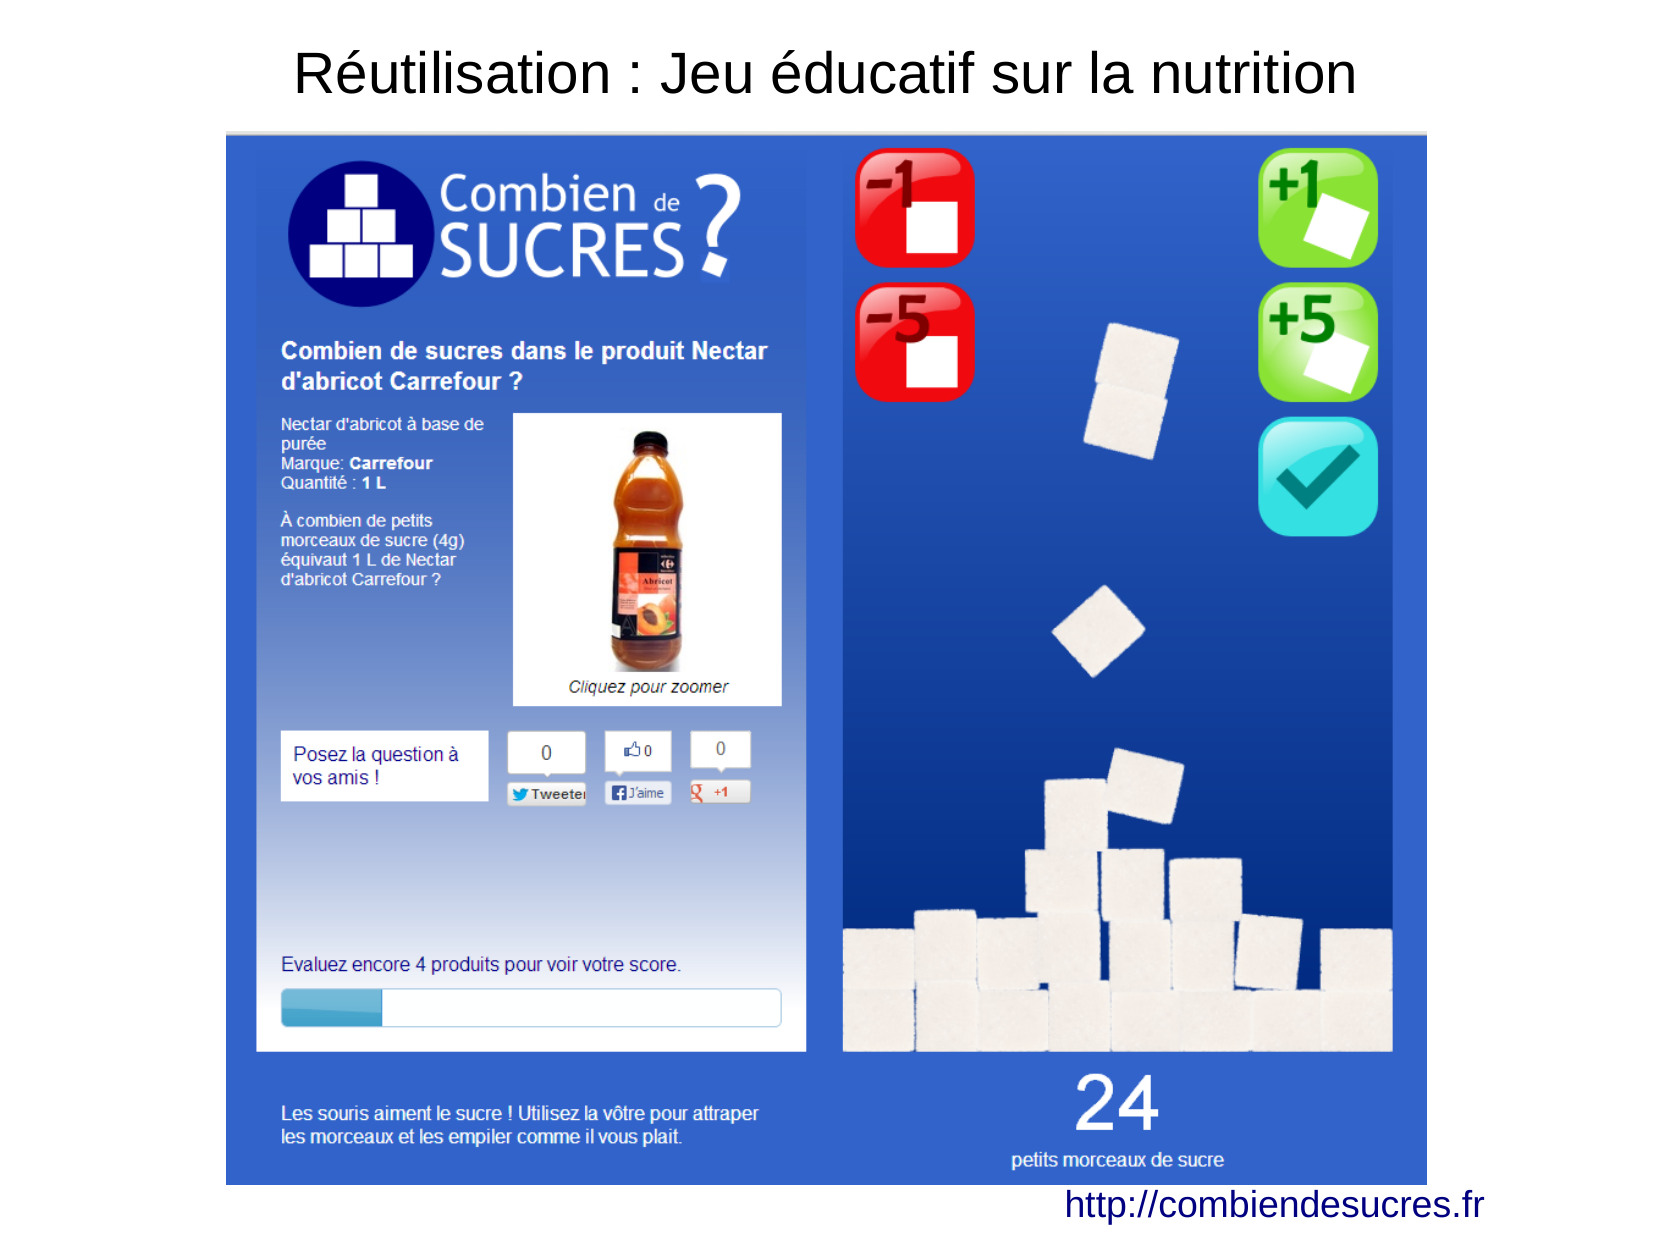

Réutilisation : Jeu éducatif sur la nutrition
http://combiendesucres.fr